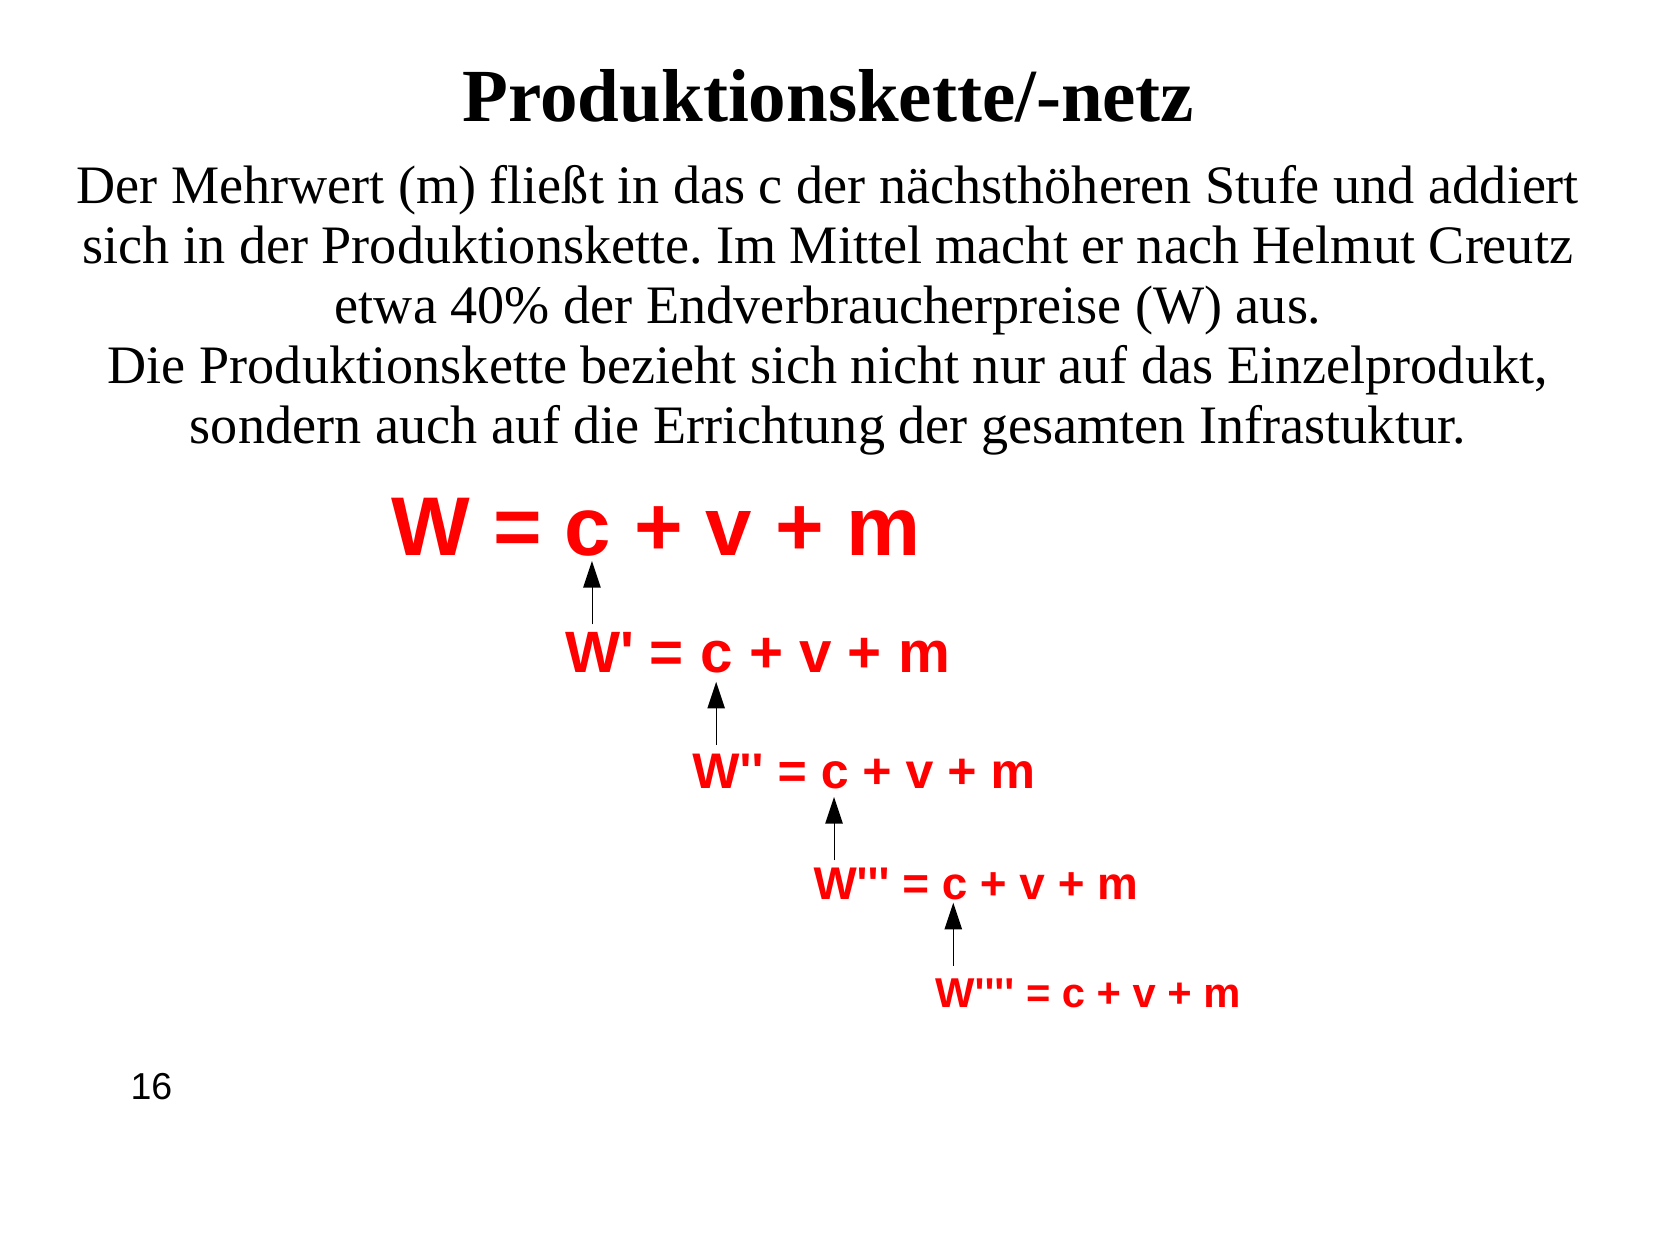

Produktionskette/-netz
Der Mehrwert (m) fließt in das c der nächsthöheren Stufe und addiert sich in der Produktionskette. Im Mittel macht er nach Helmut Creutz etwa 40% der Endverbraucherpreise (W) aus.
Die Produktionskette bezieht sich nicht nur auf das Einzelprodukt, sondern auch auf die Errichtung der gesamten Infrastuktur.
W = c + v + m
W' = c + v + m
W'' = c + v + m
W''' = c + v + m
W'''' = c + v + m